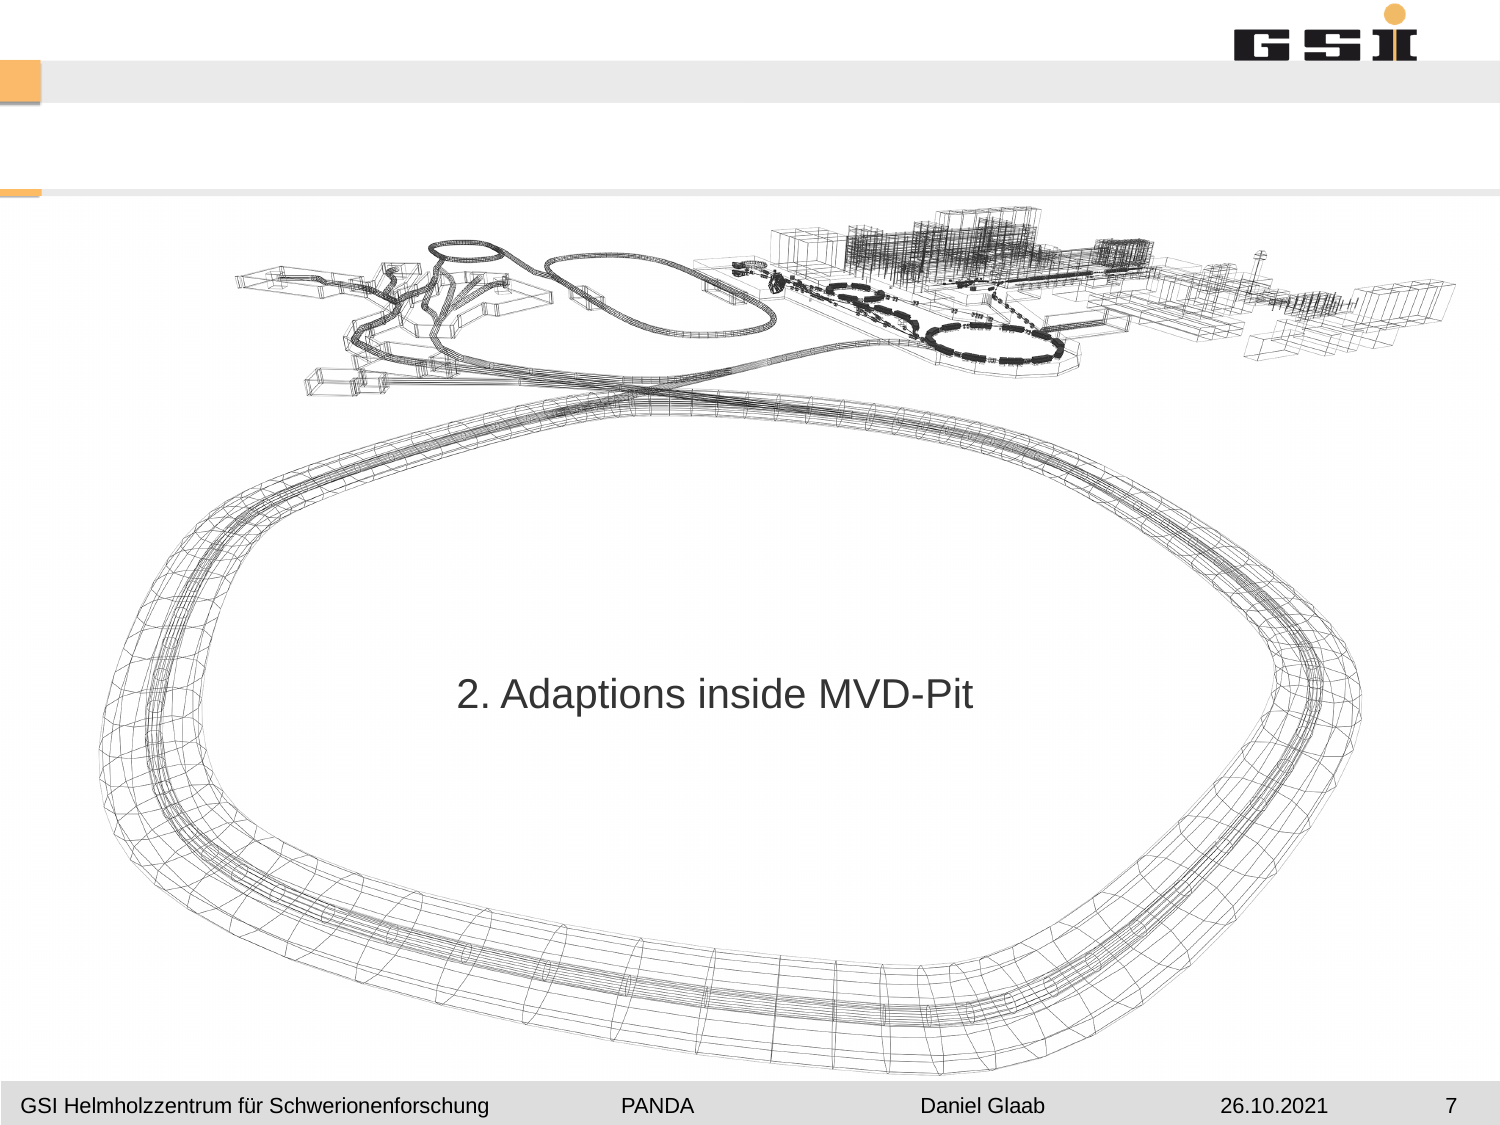

2. Adaptions inside MVD-Pit
GSI Helmholzzentrum für Schwerionenforschung PANDA 		Daniel Glaab 		26.10.2021		7